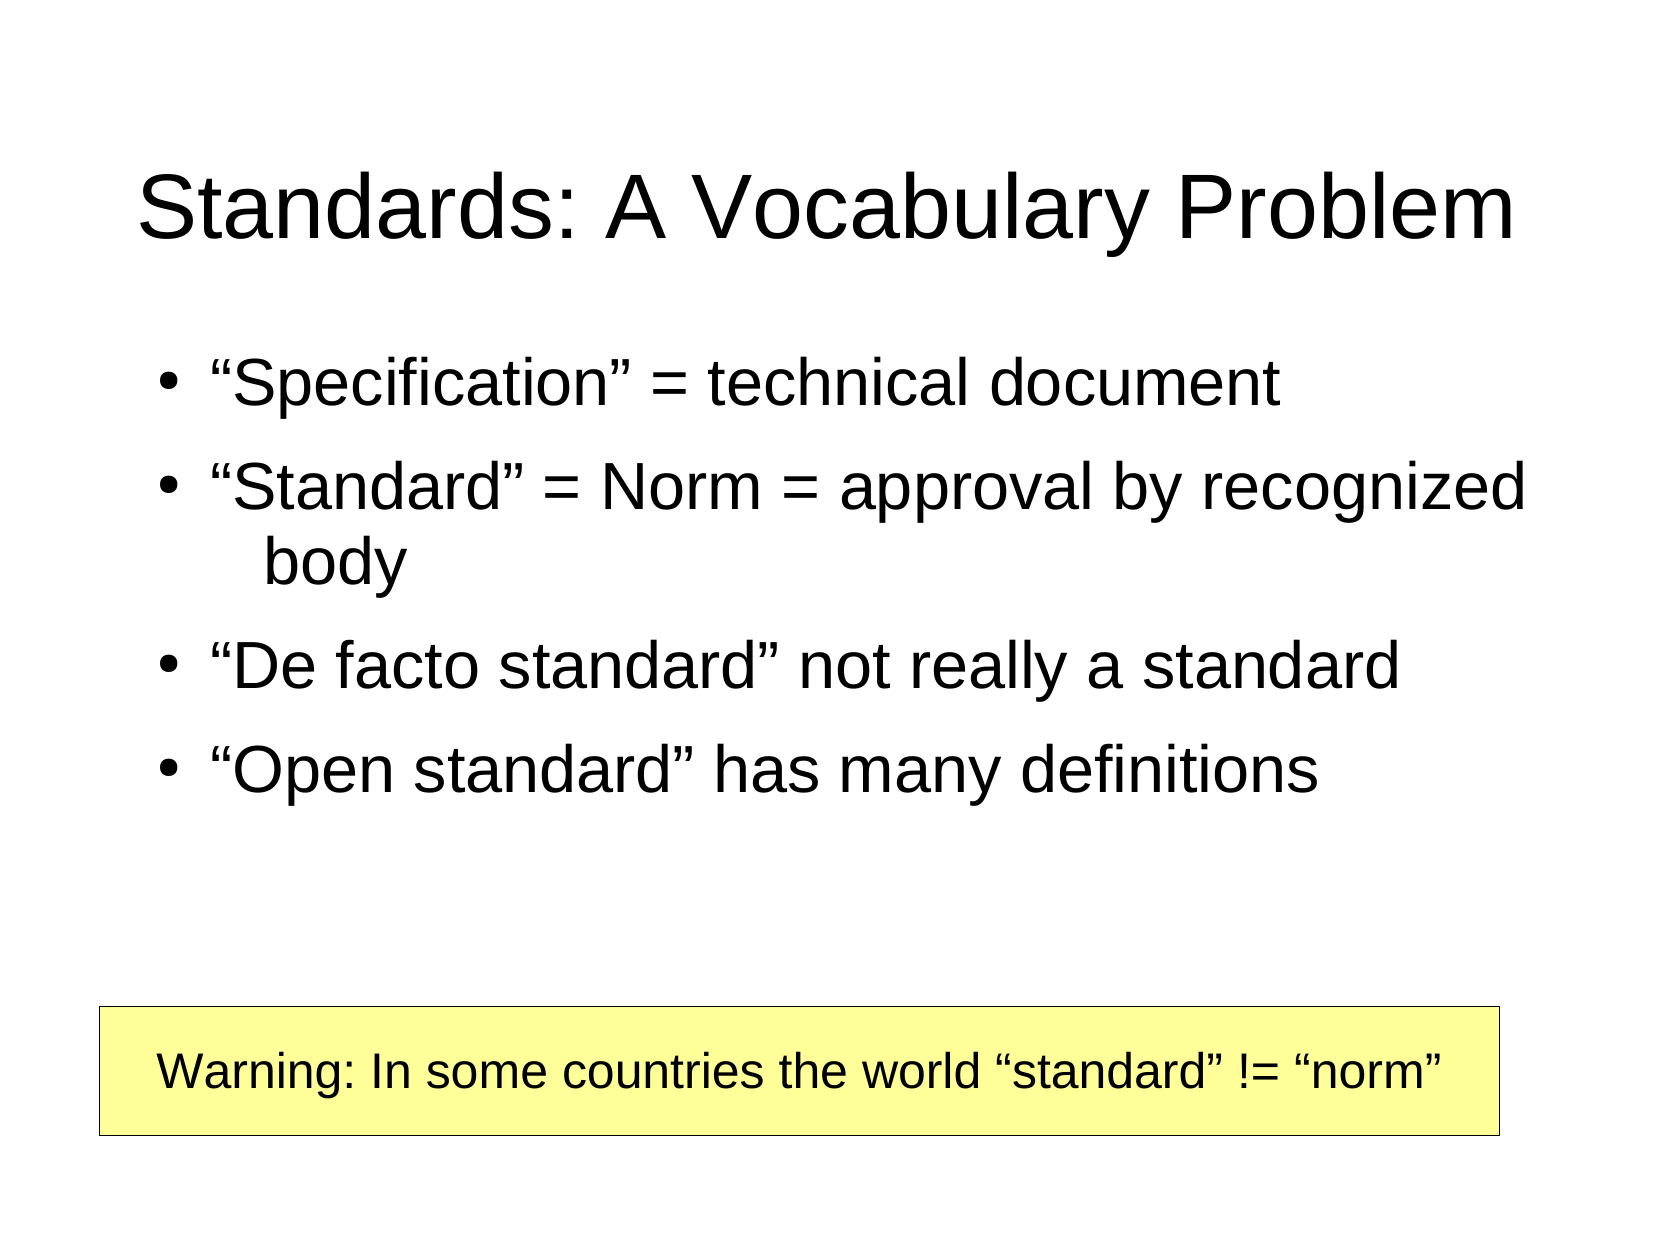

# Standards: A Vocabulary Problem
“Specification” = technical document
“Standard” = Norm = approval by recognized body
“De facto standard” not really a standard
“Open standard” has many definitions
Warning: In some countries the world “standard” != “norm”